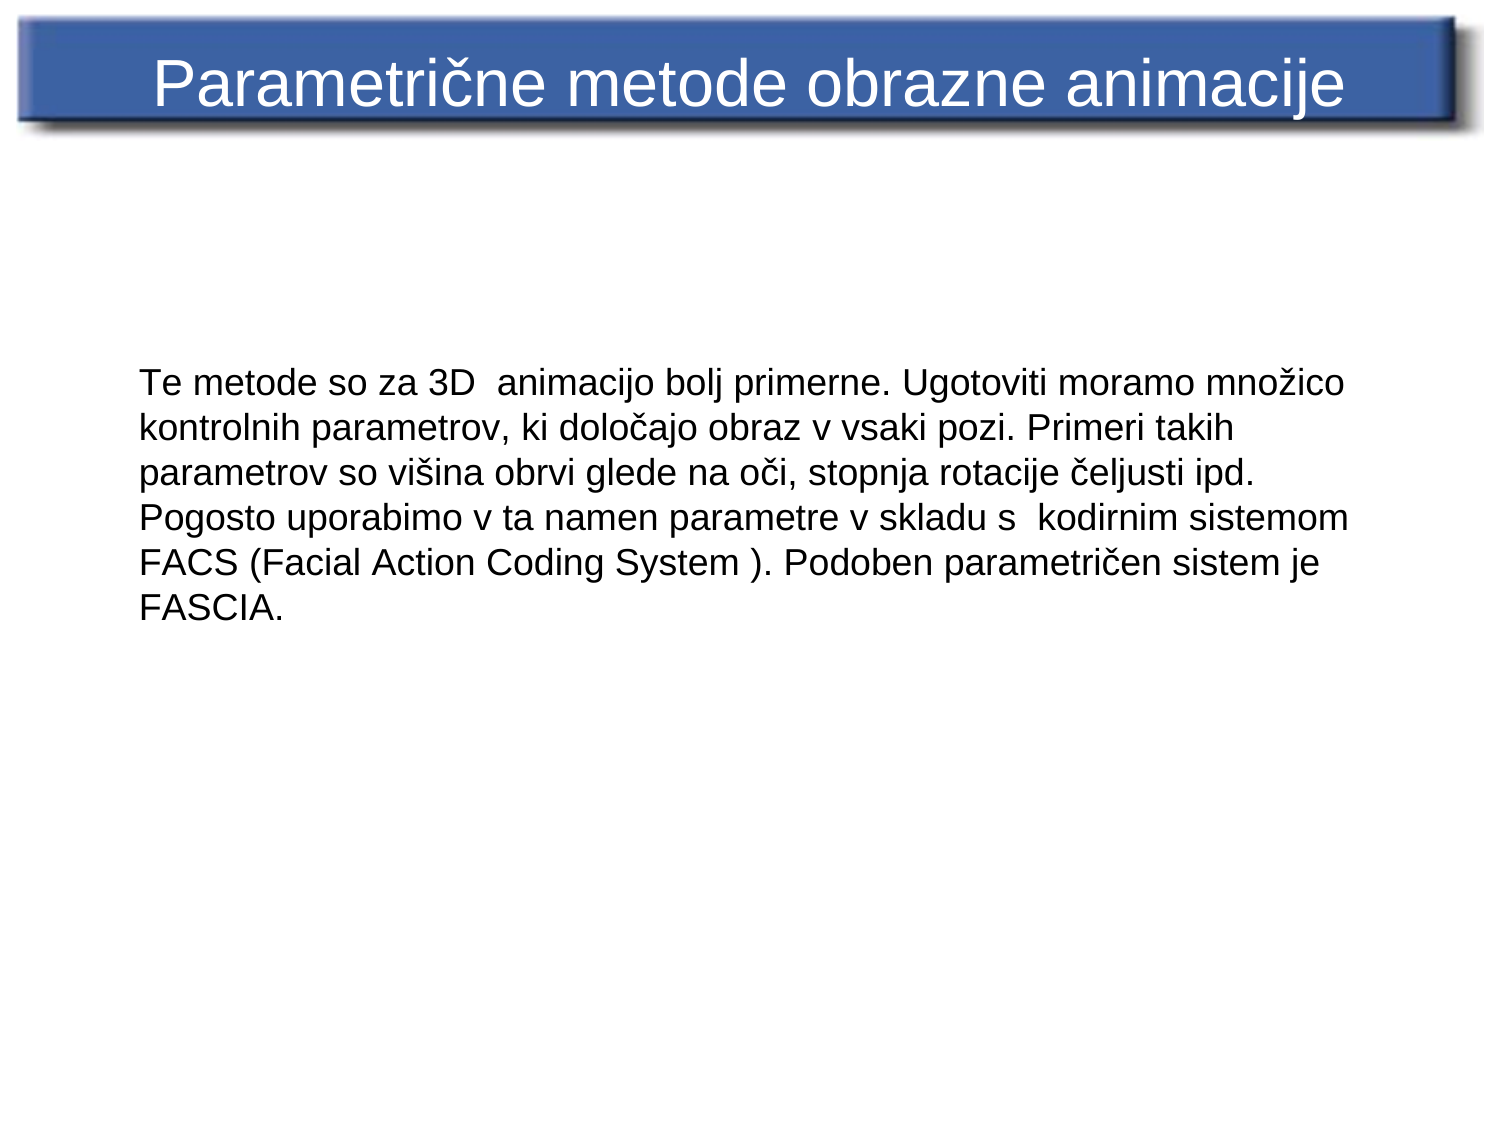

# Parametrične metode obrazne animacije
Te metode so za 3D  animacijo bolj primerne. Ugotoviti moramo množico kontrolnih parametrov, ki določajo obraz v vsaki pozi. Primeri takih parametrov so višina obrvi glede na oči, stopnja rotacije čeljusti ipd. Pogosto uporabimo v ta namen parametre v skladu s  kodirnim sistemom FACS (Facial Action Coding System ). Podoben parametričen sistem je  FASCIA.